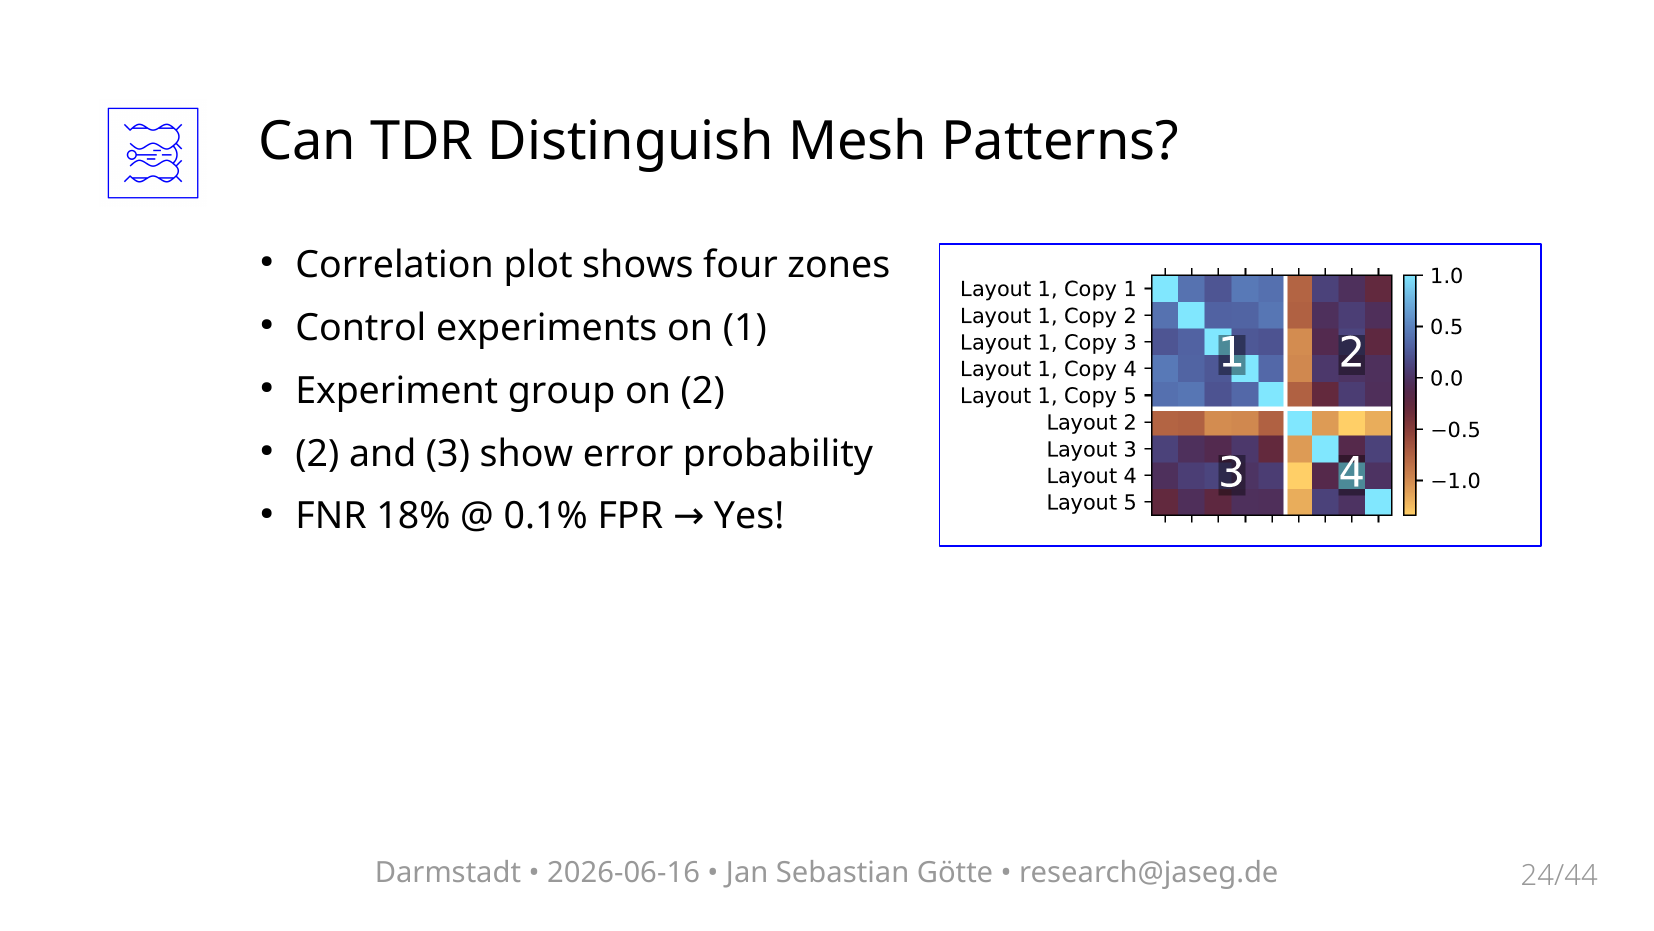

Can TDR Distinguish Mesh Patterns?
Correlation plot shows four zones
Control experiments on (1)
Experiment group on (2)
(2) and (3) show error probability
FNR 18% @ 0.1% FPR → Yes!